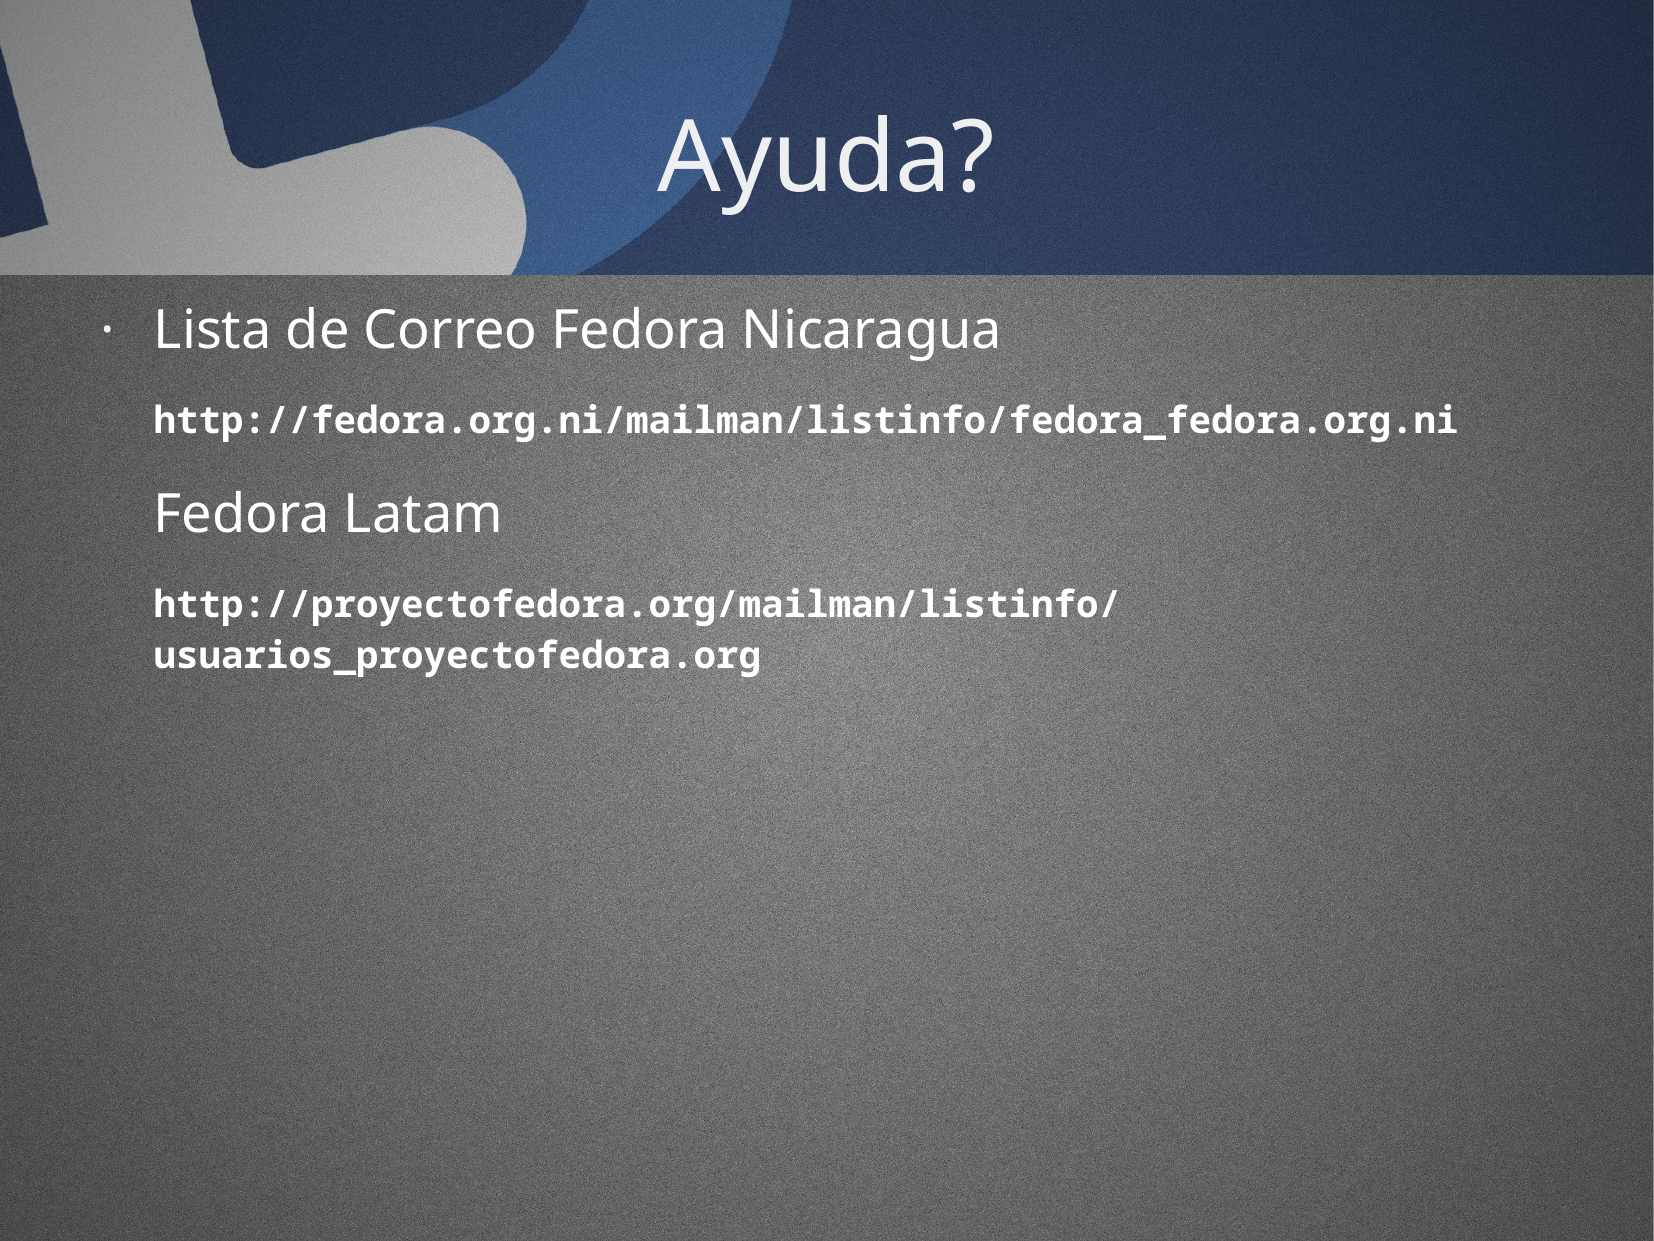

# Ayuda?
Lista de Correo Fedora Nicaragua
http://fedora.org.ni/mailman/listinfo/fedora_fedora.org.ni
Fedora Latam
http://proyectofedora.org/mailman/listinfo/usuarios_proyectofedora.org